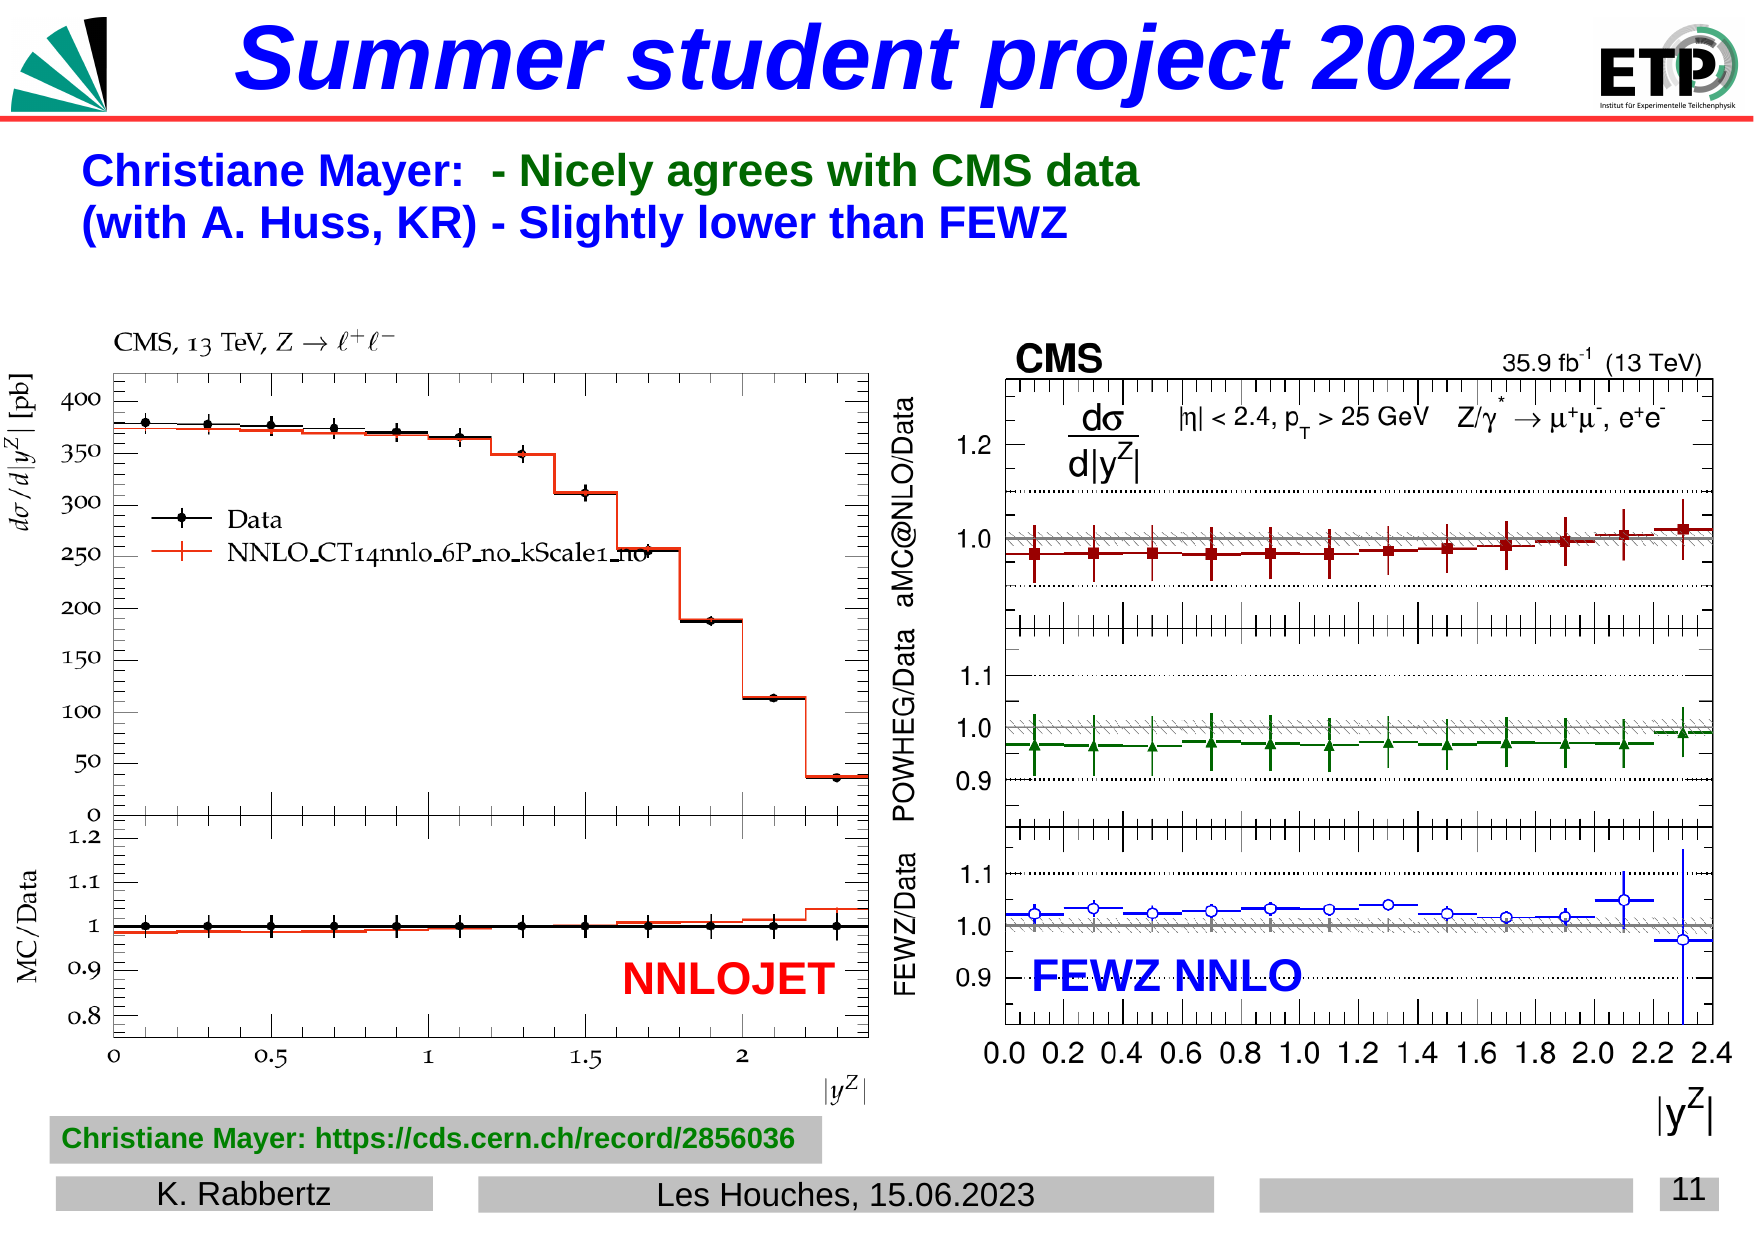

# Summer student project 2022
Christiane Mayer: - Nicely agrees with CMS data
(with A. Huss, KR) - Slightly lower than FEWZ
FEWZ NNLO
NNLOJET
Christiane Mayer: https://cds.cern.ch/record/2856036